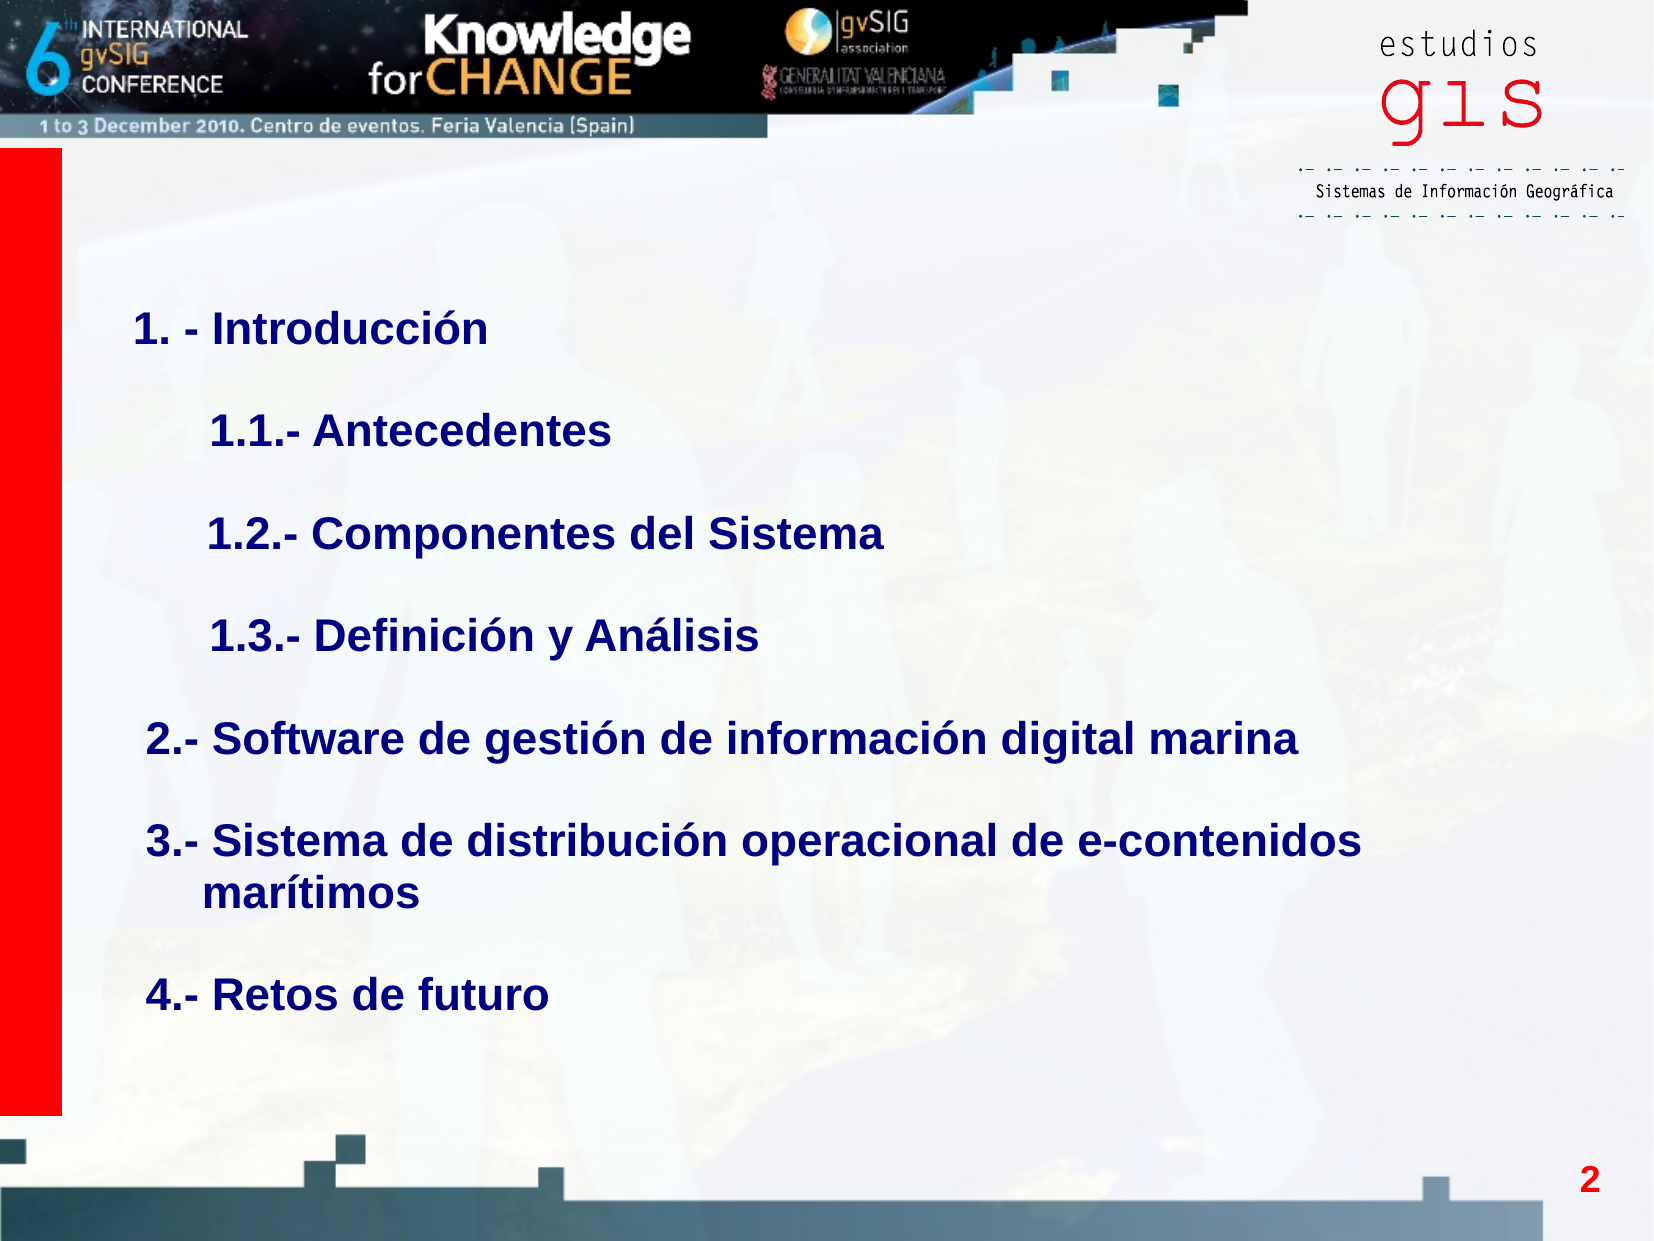

1. - Introducción
 1.1.- Antecedentes
	1.2.- Componentes del Sistema
 1.3.- Definición y Análisis
 2.- Software de gestión de información digital marina
 3.- Sistema de distribución operacional de e-contenidos marítimos
 4.- Retos de futuro
2